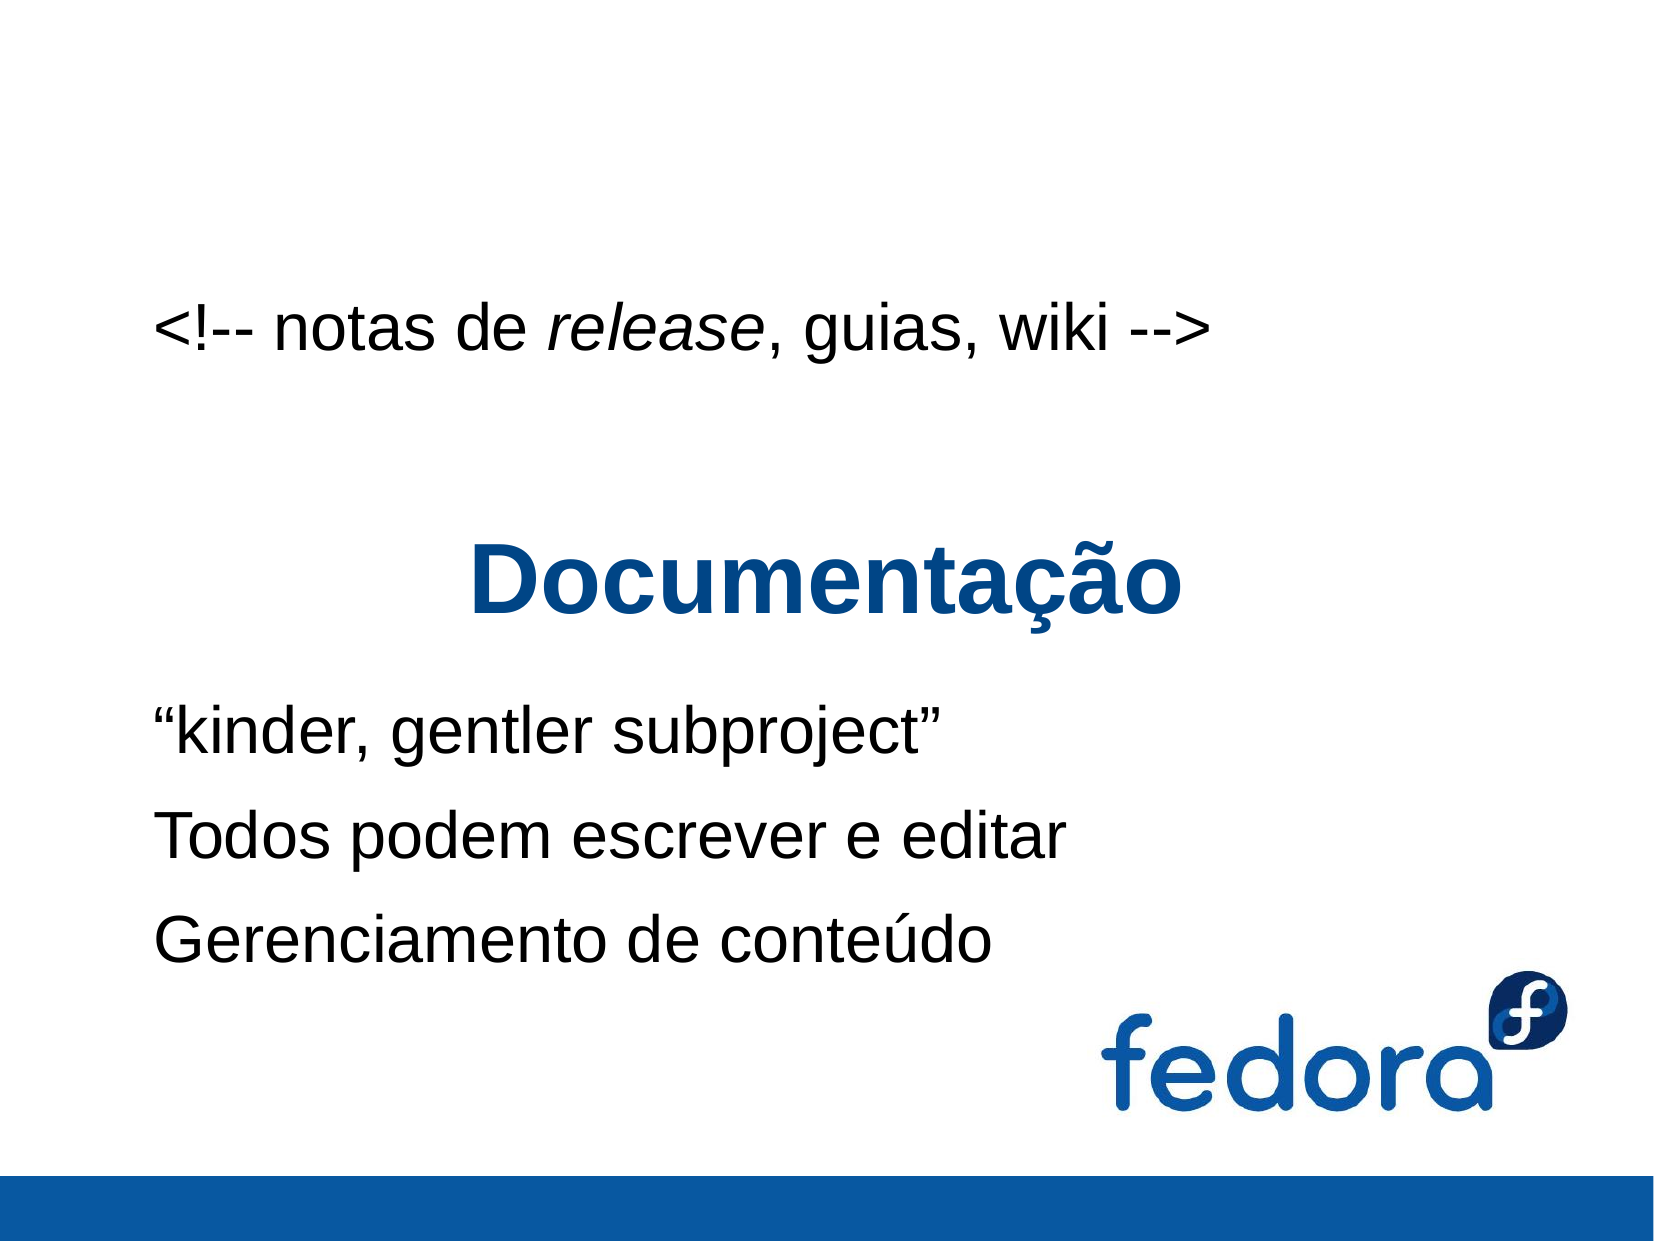

# Documentação
<!-- notas de release, guias, wiki -->
“kinder, gentler subproject”
Todos podem escrever e editar
Gerenciamento de conteúdo